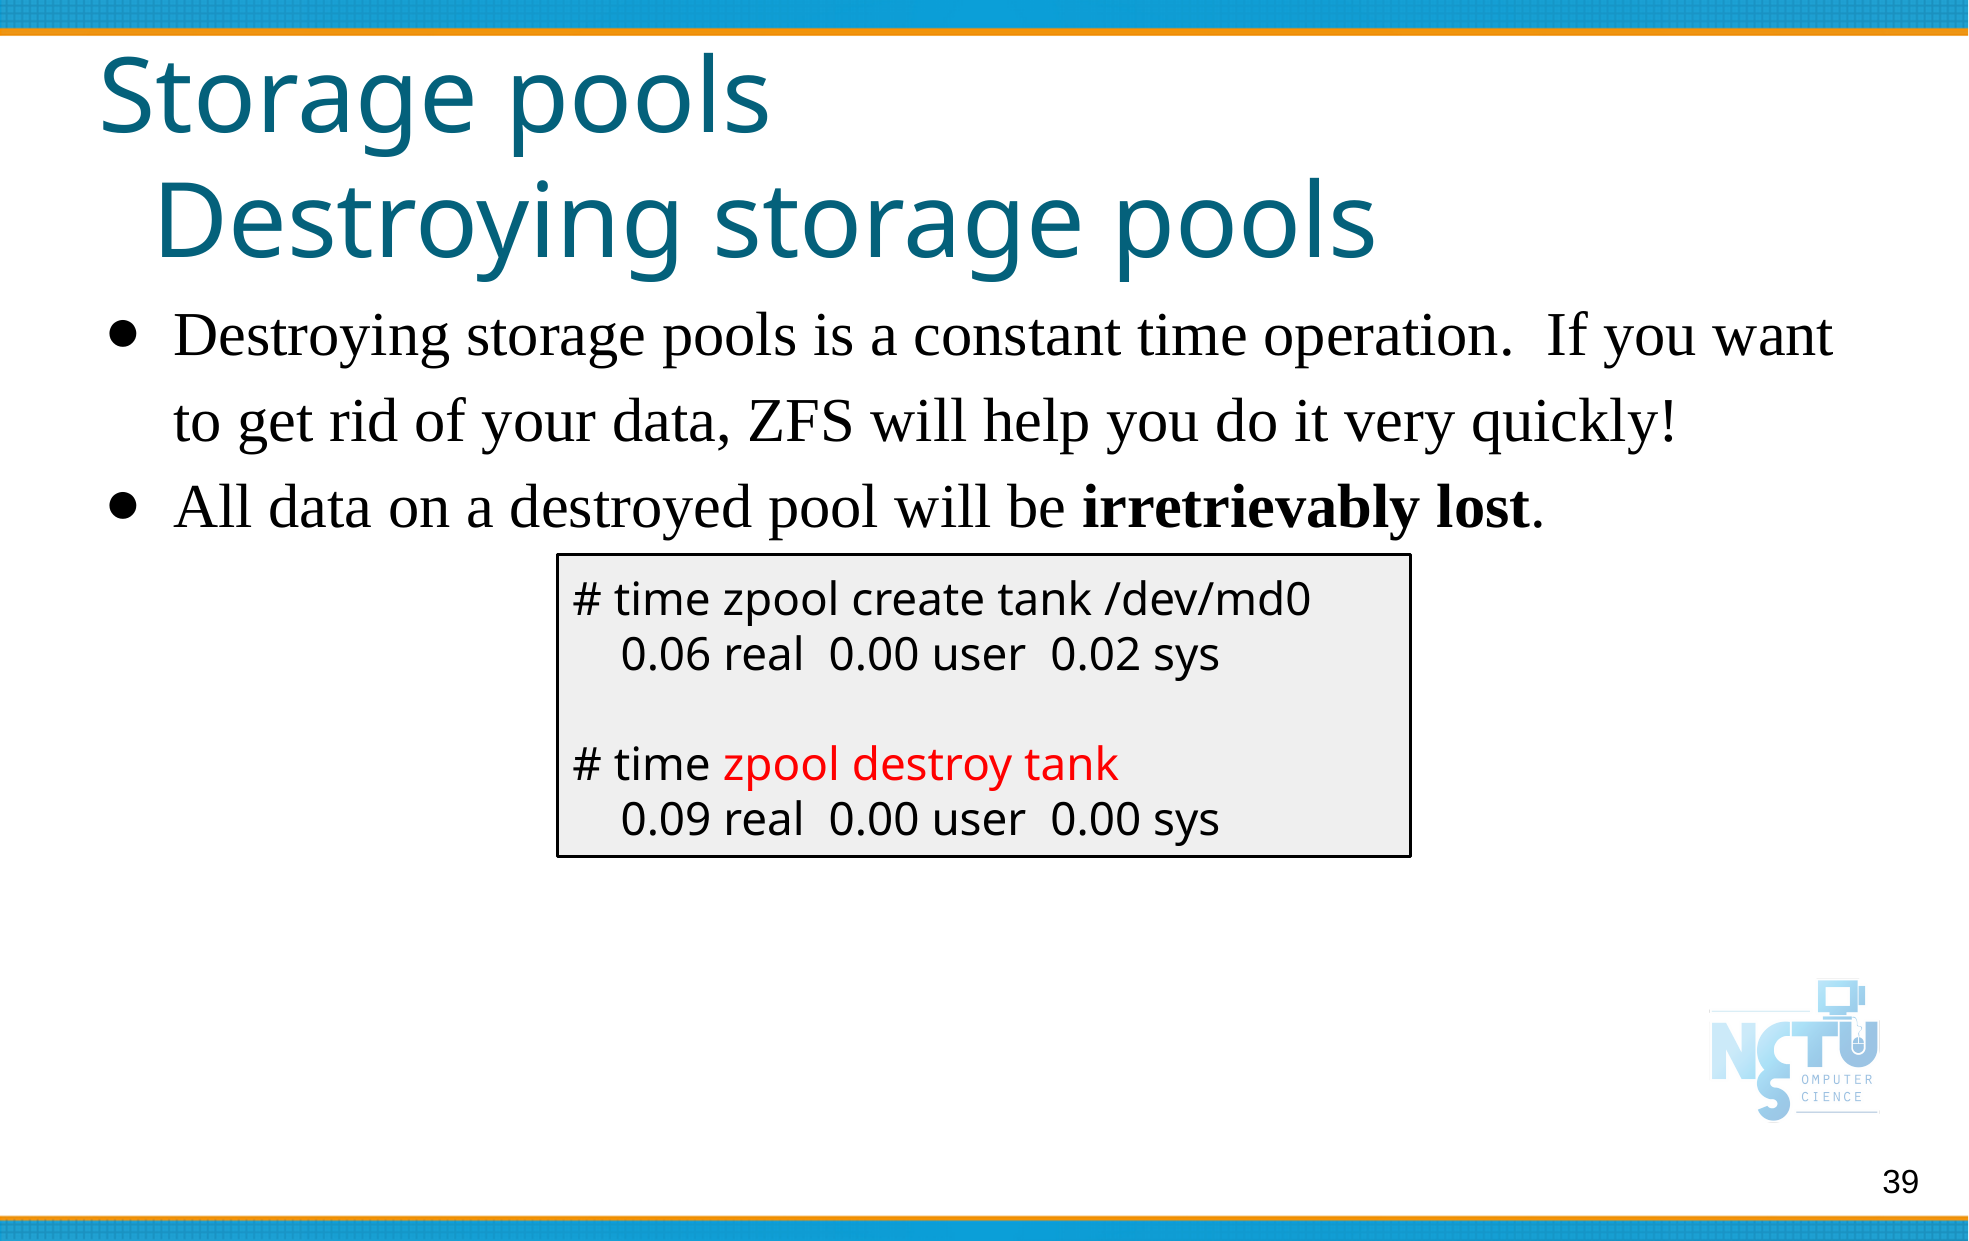

# Storage pools Destroying storage pools
Destroying storage pools is a constant time operation. If you want to get rid of your data, ZFS will help you do it very quickly!
All data on a destroyed pool will be irretrievably lost.
# time zpool create tank /dev/md0
 0.06 real 0.00 user 0.02 sys
# time zpool destroy tank
 0.09 real 0.00 user 0.00 sys